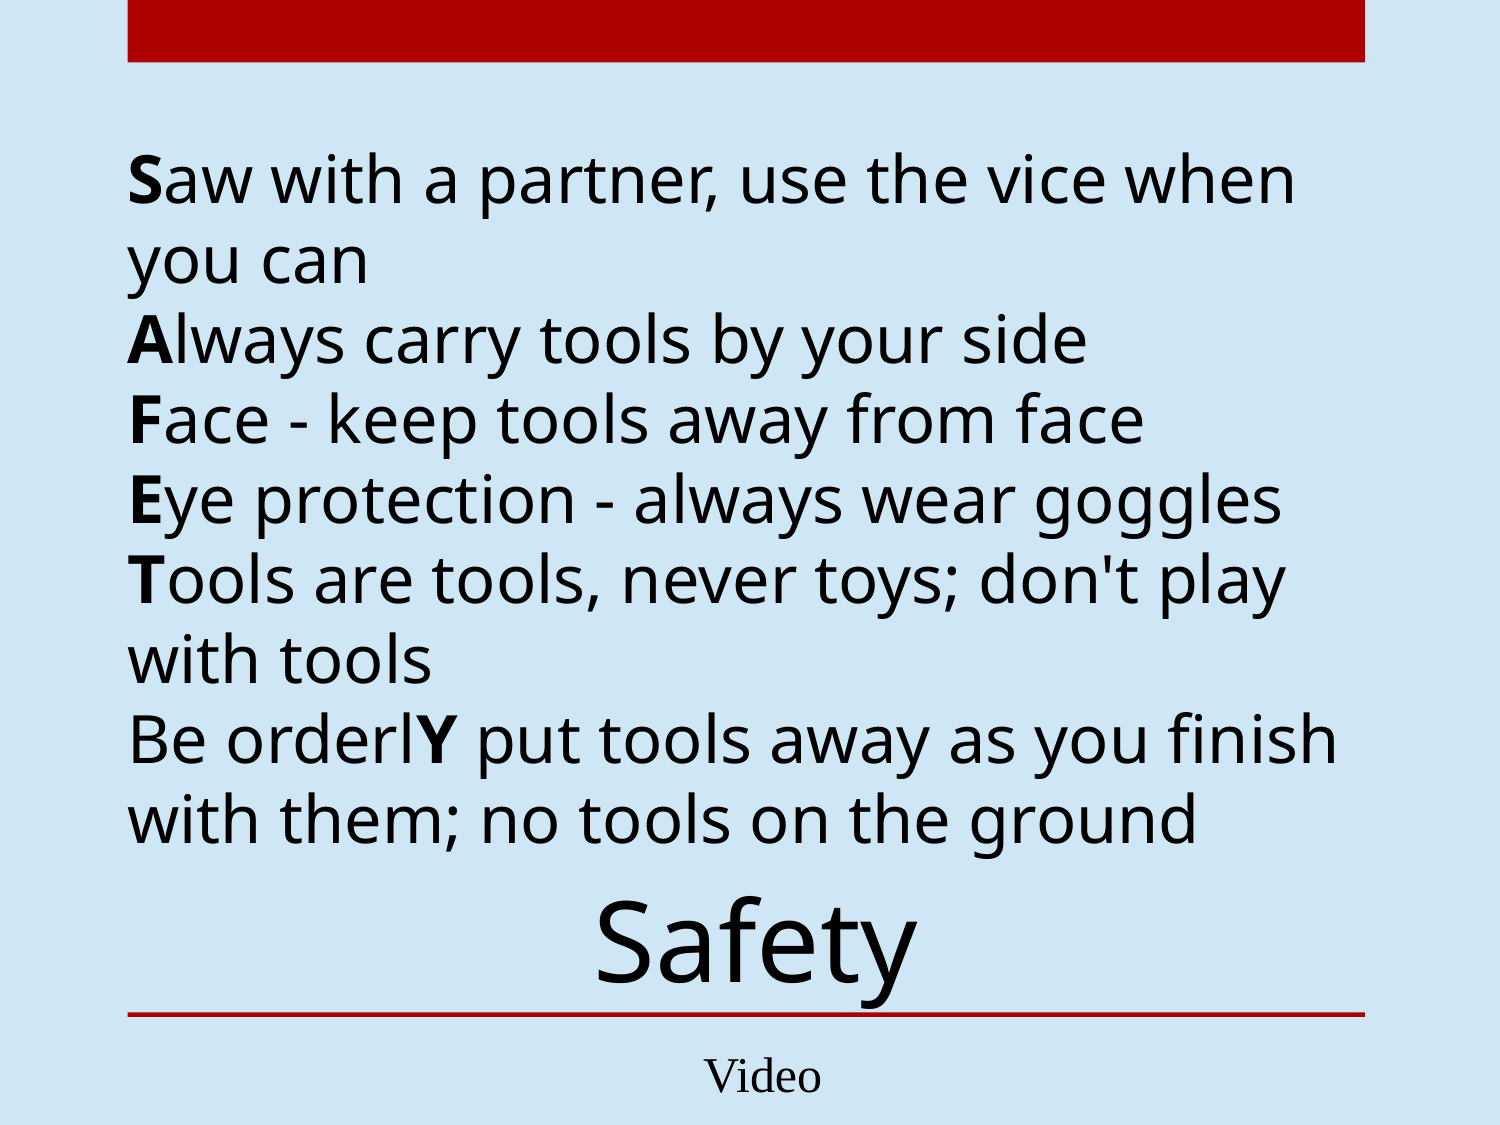

Saw with a partner, use the vice when you can
Always carry tools by your side
Face - keep tools away from face
Eye protection - always wear goggles
Tools are tools, never toys; don't play with tools
Be orderlY put tools away as you finish with them; no tools on the ground
Safety
Video